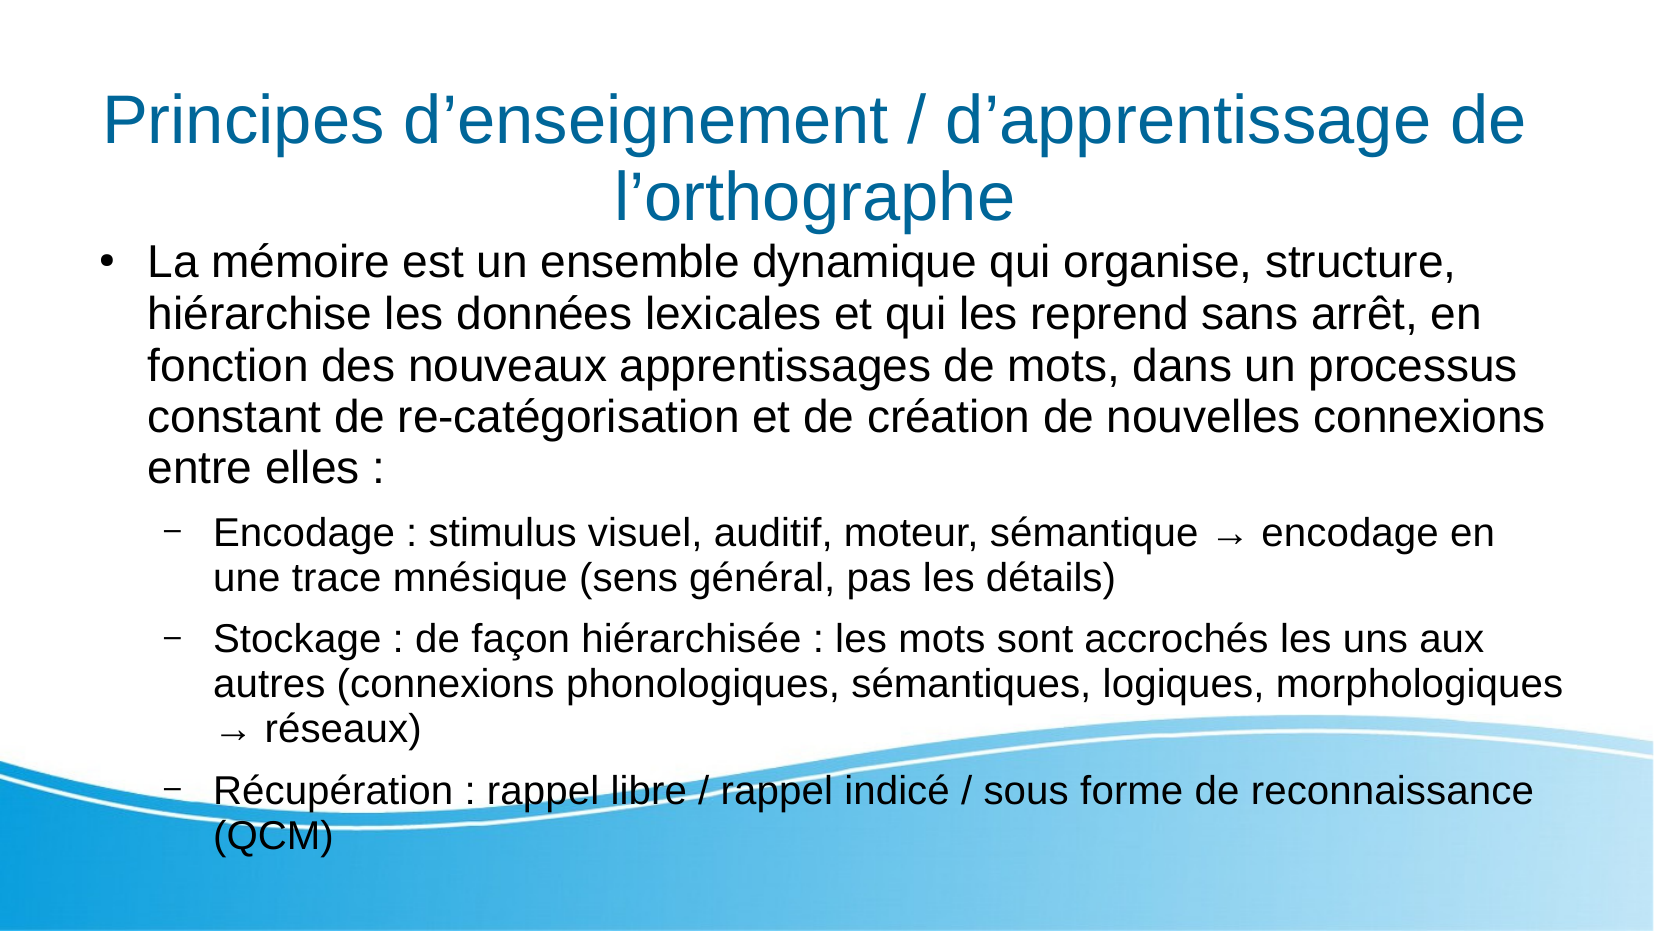

# Principes d’enseignement / d’apprentissage de l’orthographe
La mémoire est un ensemble dynamique qui organise, structure, hiérarchise les données lexicales et qui les reprend sans arrêt, en fonction des nouveaux apprentissages de mots, dans un processus constant de re-catégorisation et de création de nouvelles connexions entre elles :
Encodage : stimulus visuel, auditif, moteur, sémantique → encodage en une trace mnésique (sens général, pas les détails)
Stockage : de façon hiérarchisée : les mots sont accrochés les uns aux autres (connexions phonologiques, sémantiques, logiques, morphologiques → réseaux)
Récupération : rappel libre / rappel indicé / sous forme de reconnaissance (QCM)